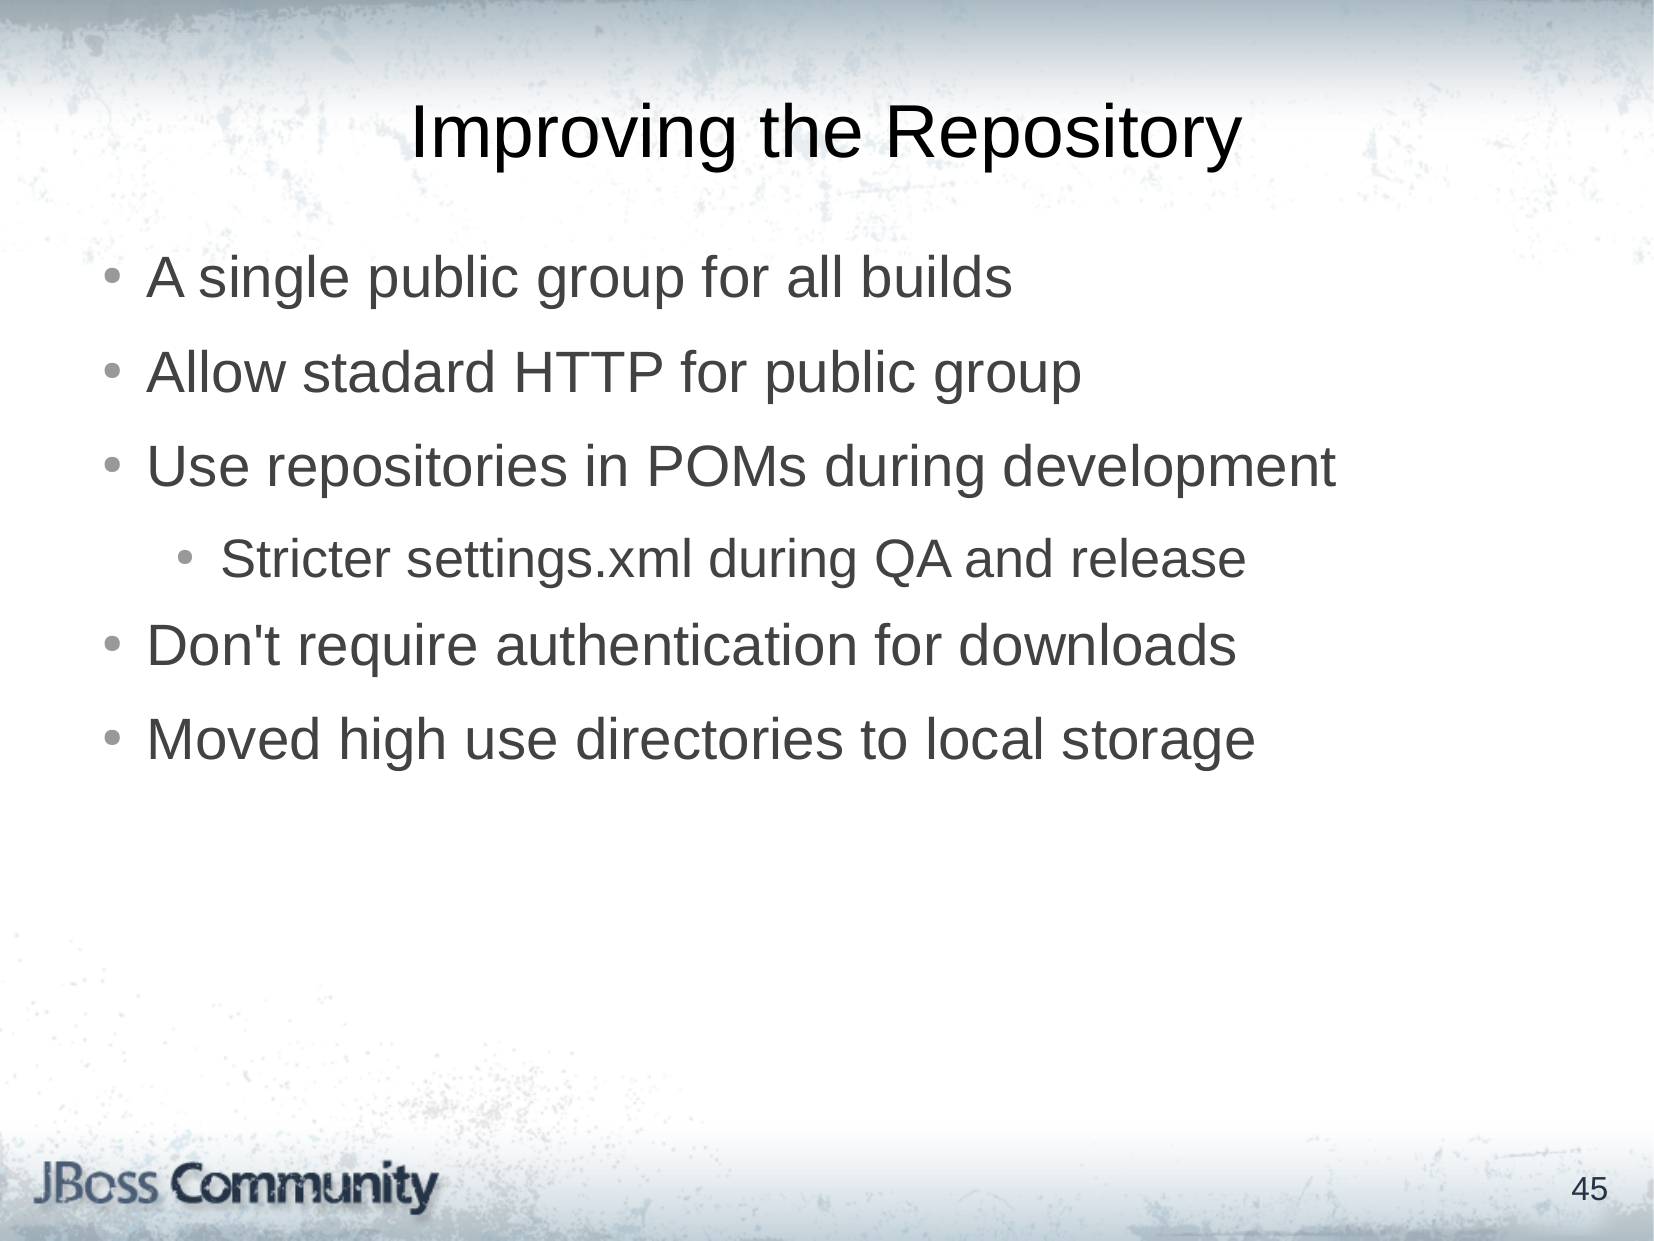

# Improving the Repository
A single public group for all builds
Allow stadard HTTP for public group
Use repositories in POMs during development
Stricter settings.xml during QA and release
Don't require authentication for downloads
Moved high use directories to local storage